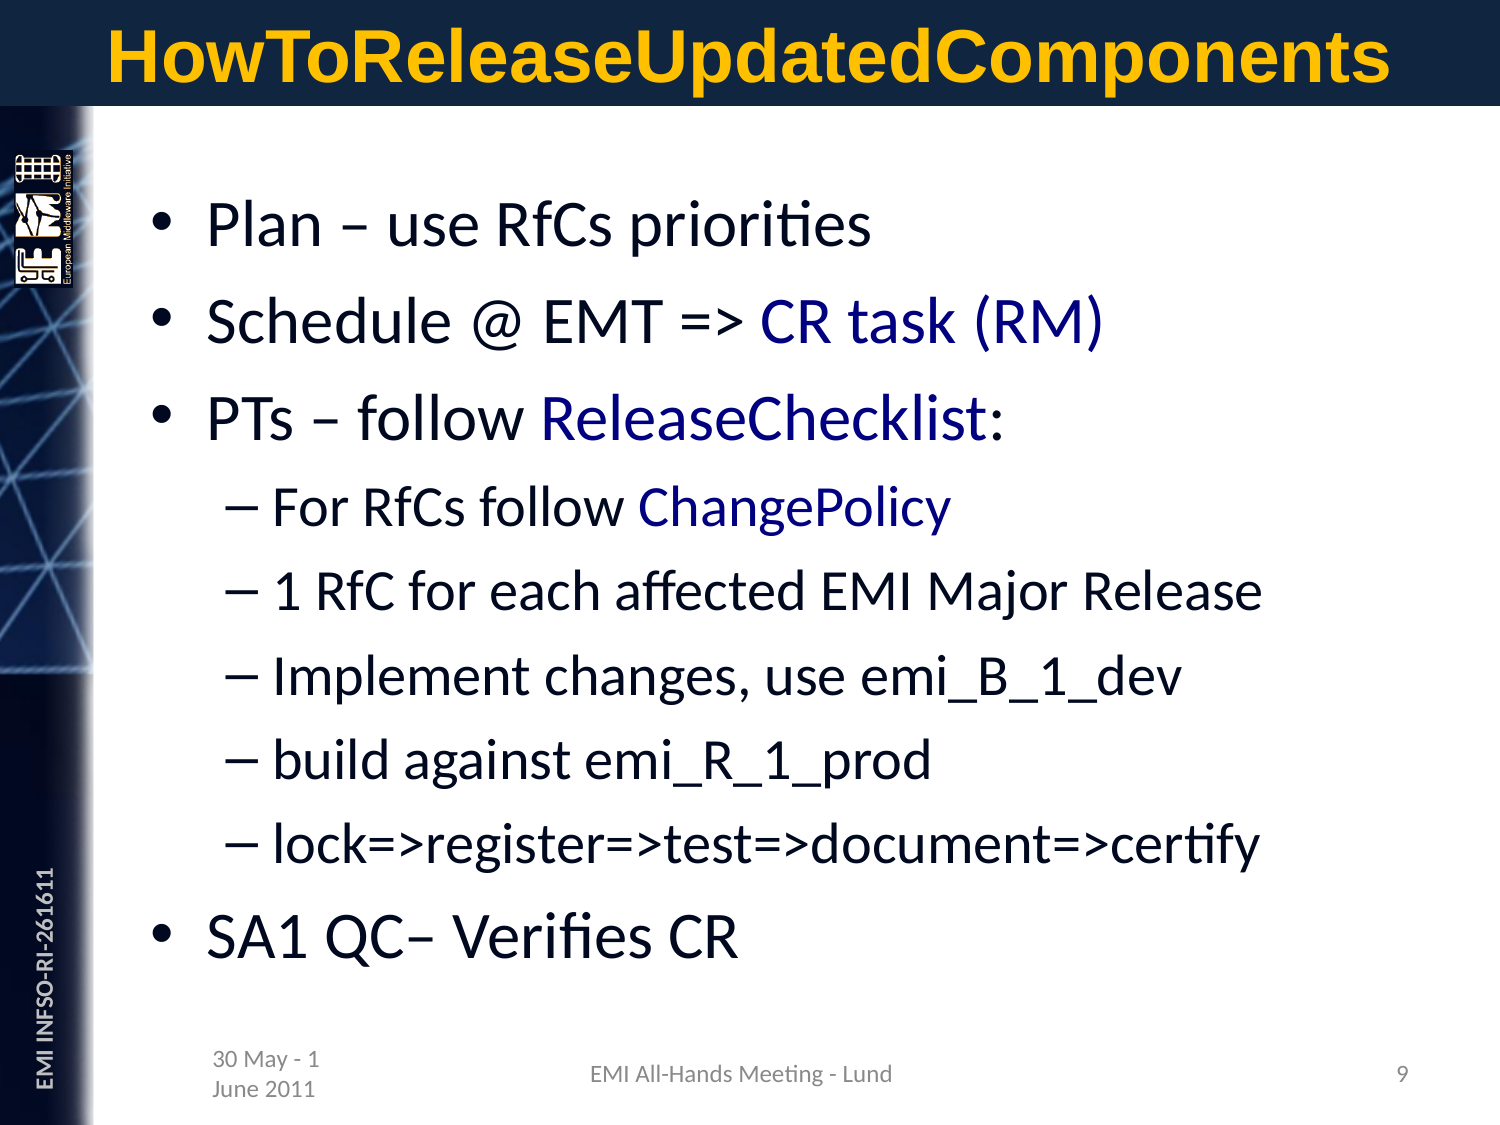

# HowToReleaseUpdatedComponents
Plan – use RfCs priorities
Schedule @ EMT => CR task (RM)
PTs – follow ReleaseChecklist:
For RfCs follow ChangePolicy
1 RfC for each affected EMI Major Release
Implement changes, use emi_B_1_dev
build against emi_R_1_prod
lock=>register=>test=>document=>certify
SA1 QC– Verifies CR
30 May - 1 June 2011
EMI All-Hands Meeting - Lund